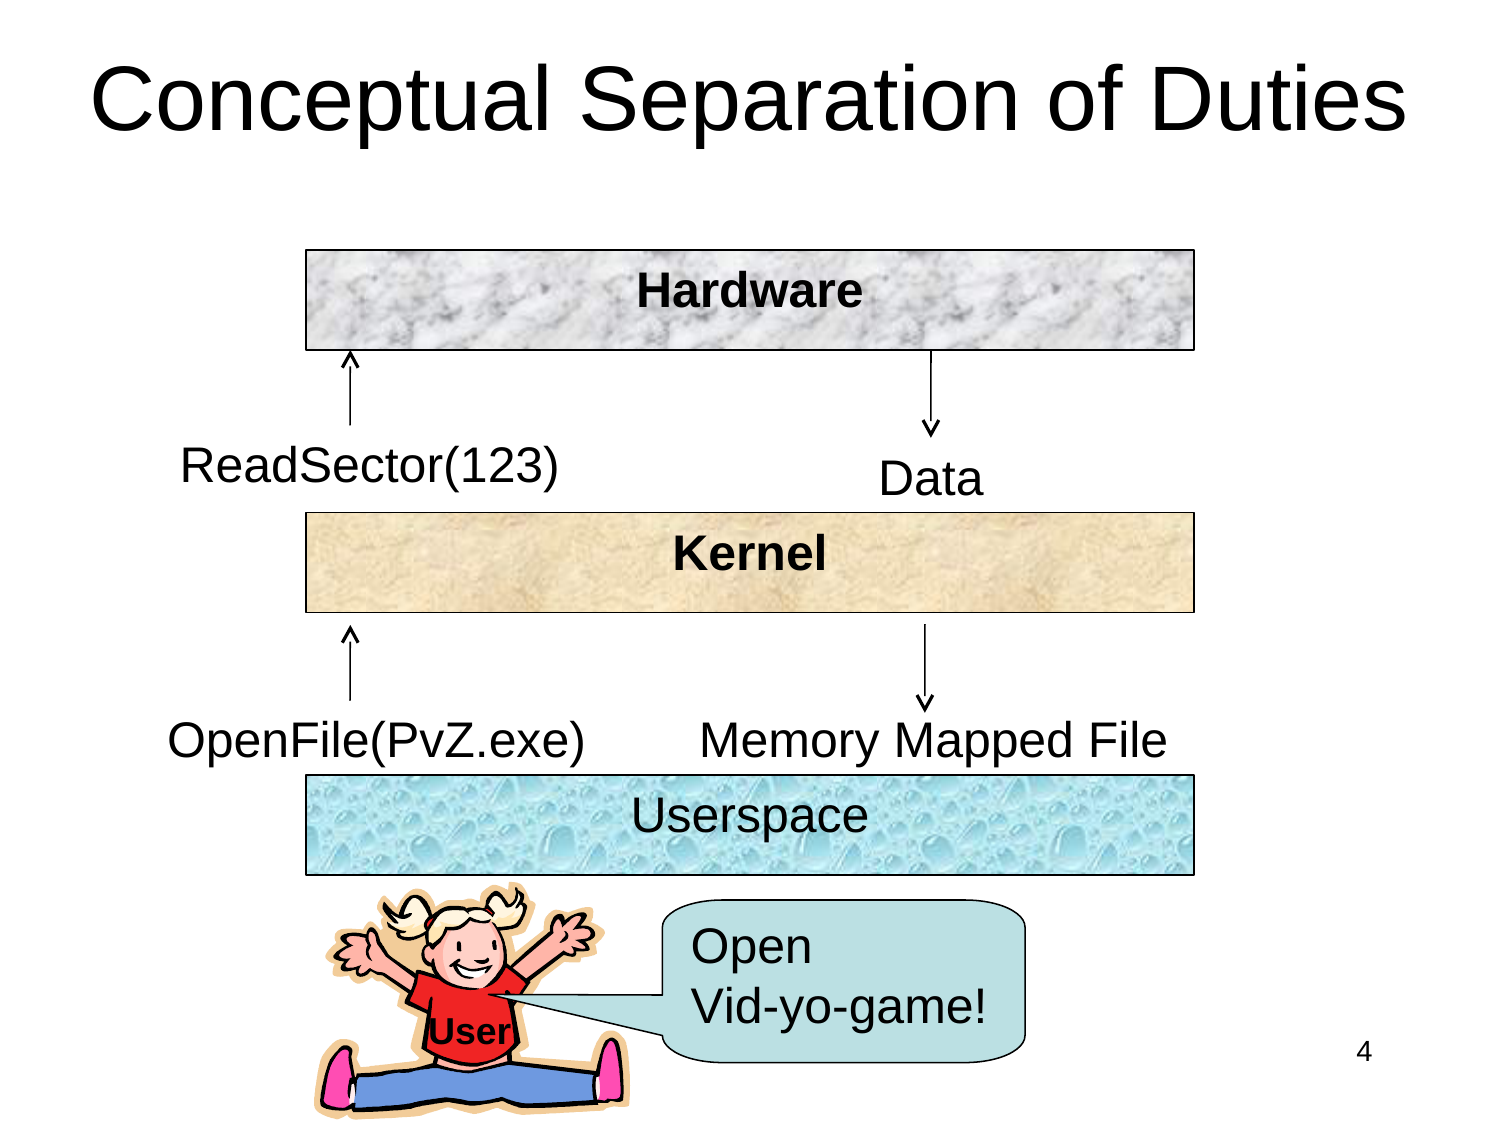

# Conceptual Separation of Duties
Hardware
ReadSector(123)
Data
Kernel
OpenFile(PvZ.exe)
Memory Mapped File
Userspace
Open
Vid-yo-game!
User